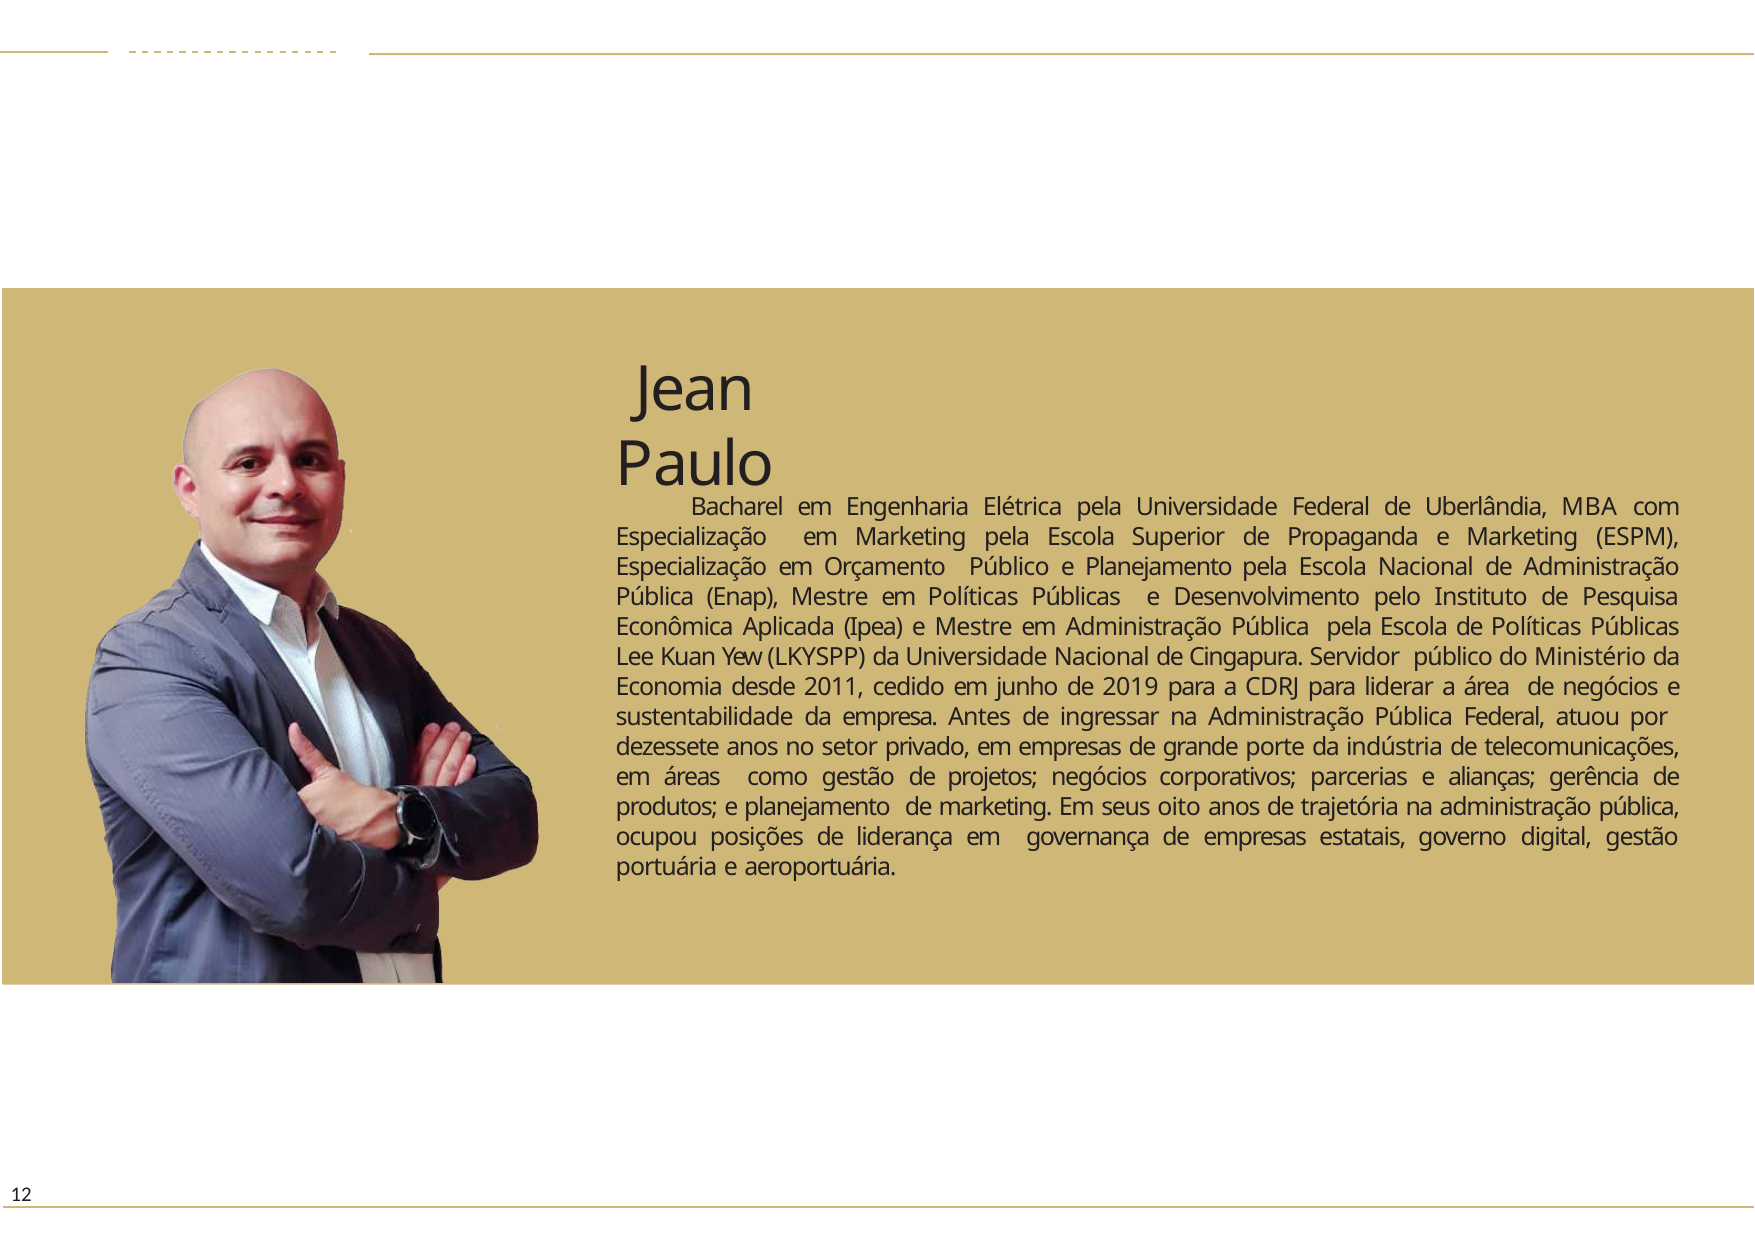

# Jean Paulo
Bacharel em Engenharia Elétrica pela Universidade Federal de Uberlândia, MBA com Especialização em Marketing pela Escola Superior de Propaganda e Marketing (ESPM), Especialização em Orçamento Público e Planejamento pela Escola Nacional de Administração Pública (Enap), Mestre em Políticas Públicas e Desenvolvimento pelo Instituto de Pesquisa Econômica Aplicada (Ipea) e Mestre em Administração Pública pela Escola de Políticas Públicas Lee Kuan Yew (LKYSPP) da Universidade Nacional de Cingapura. Servidor público do Ministério da Economia desde 2011, cedido em junho de 2019 para a CDRJ para liderar a área de negócios e sustentabilidade da empresa. Antes de ingressar na Administração Pública Federal, atuou por dezessete anos no setor privado, em empresas de grande porte da indústria de telecomunicações, em áreas como gestão de projetos; negócios corporativos; parcerias e alianças; gerência de produtos; e planejamento de marketing. Em seus oito anos de trajetória na administração pública, ocupou posições de liderança em governança de empresas estatais, governo digital, gestão portuária e aeroportuária.
12